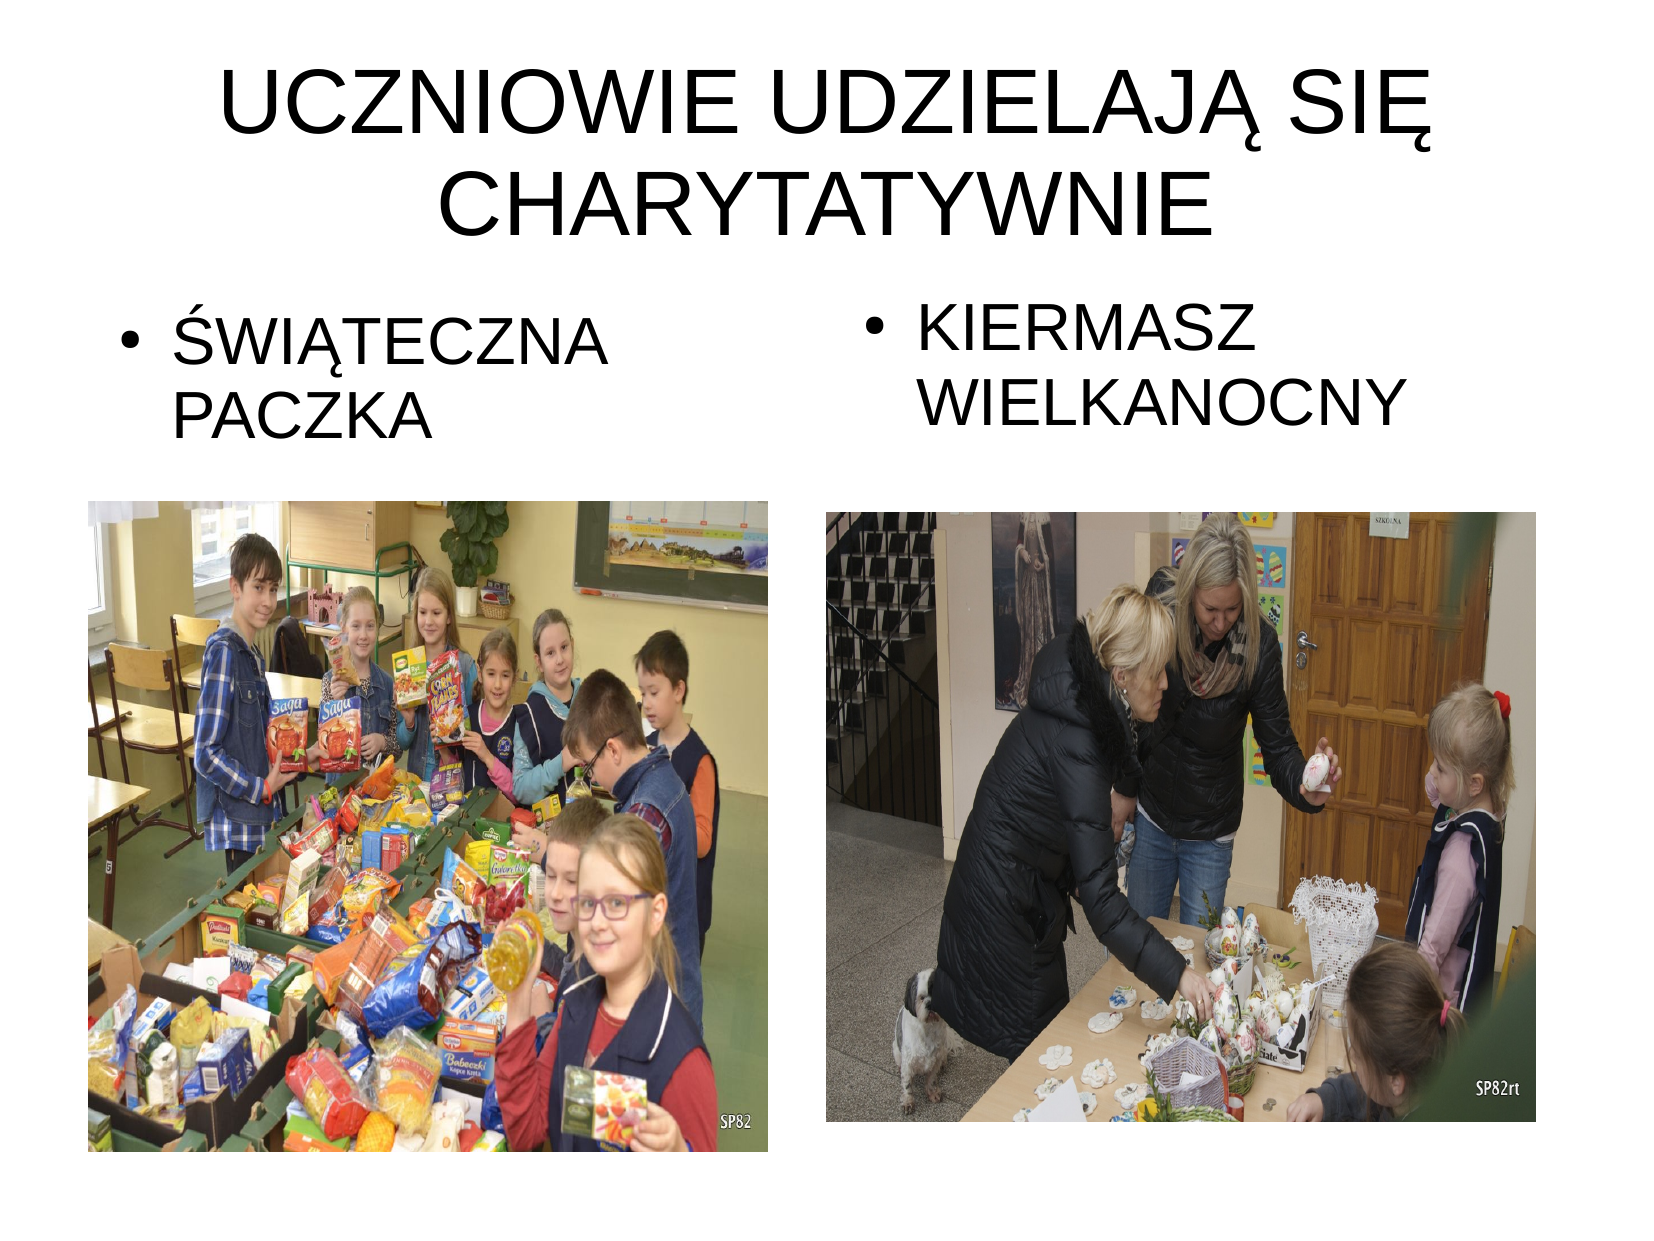

# UCZNIOWIE UDZIELAJĄ SIĘ CHARYTATYWNIE
KIERMASZ WIELKANOCNY
ŚWIĄTECZNA PACZKA